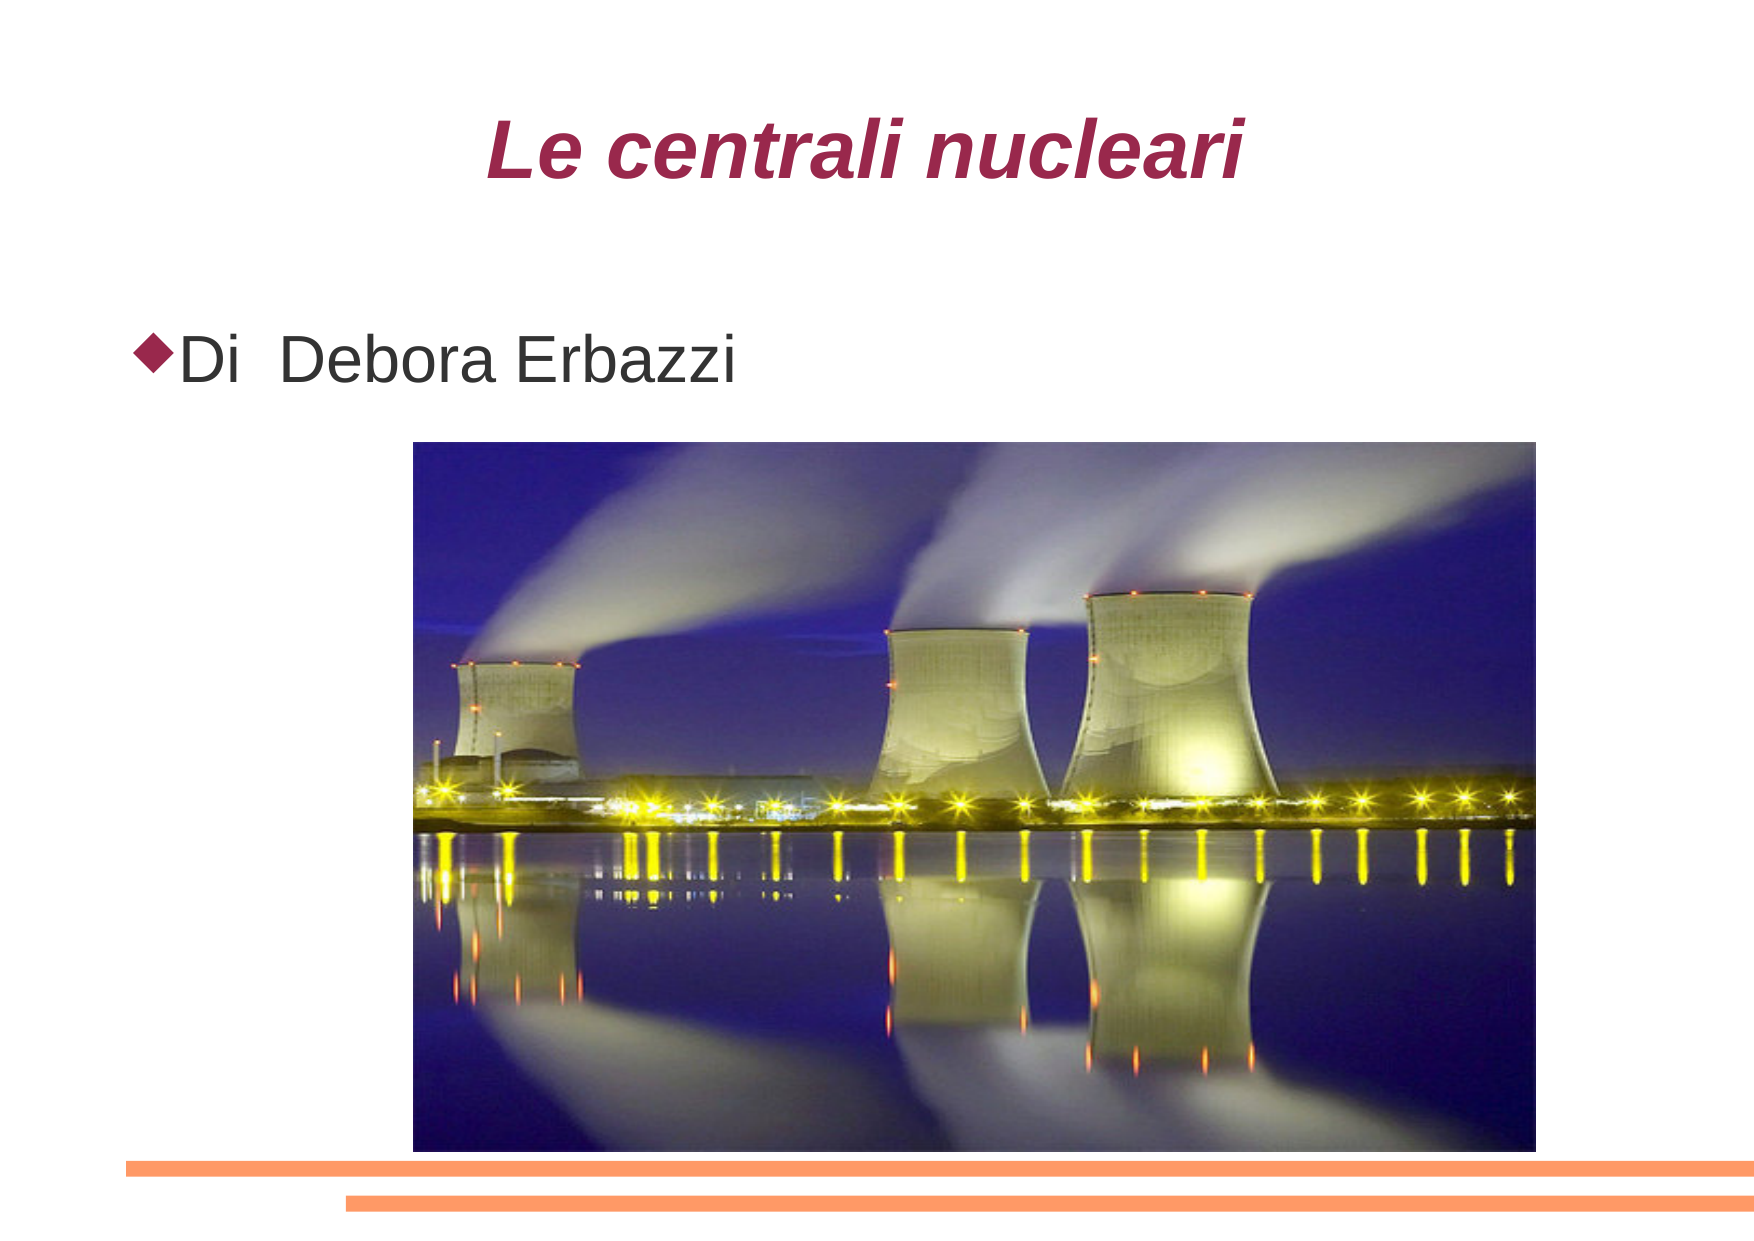

# Le centrali nucleari
Di Debora Erbazzi